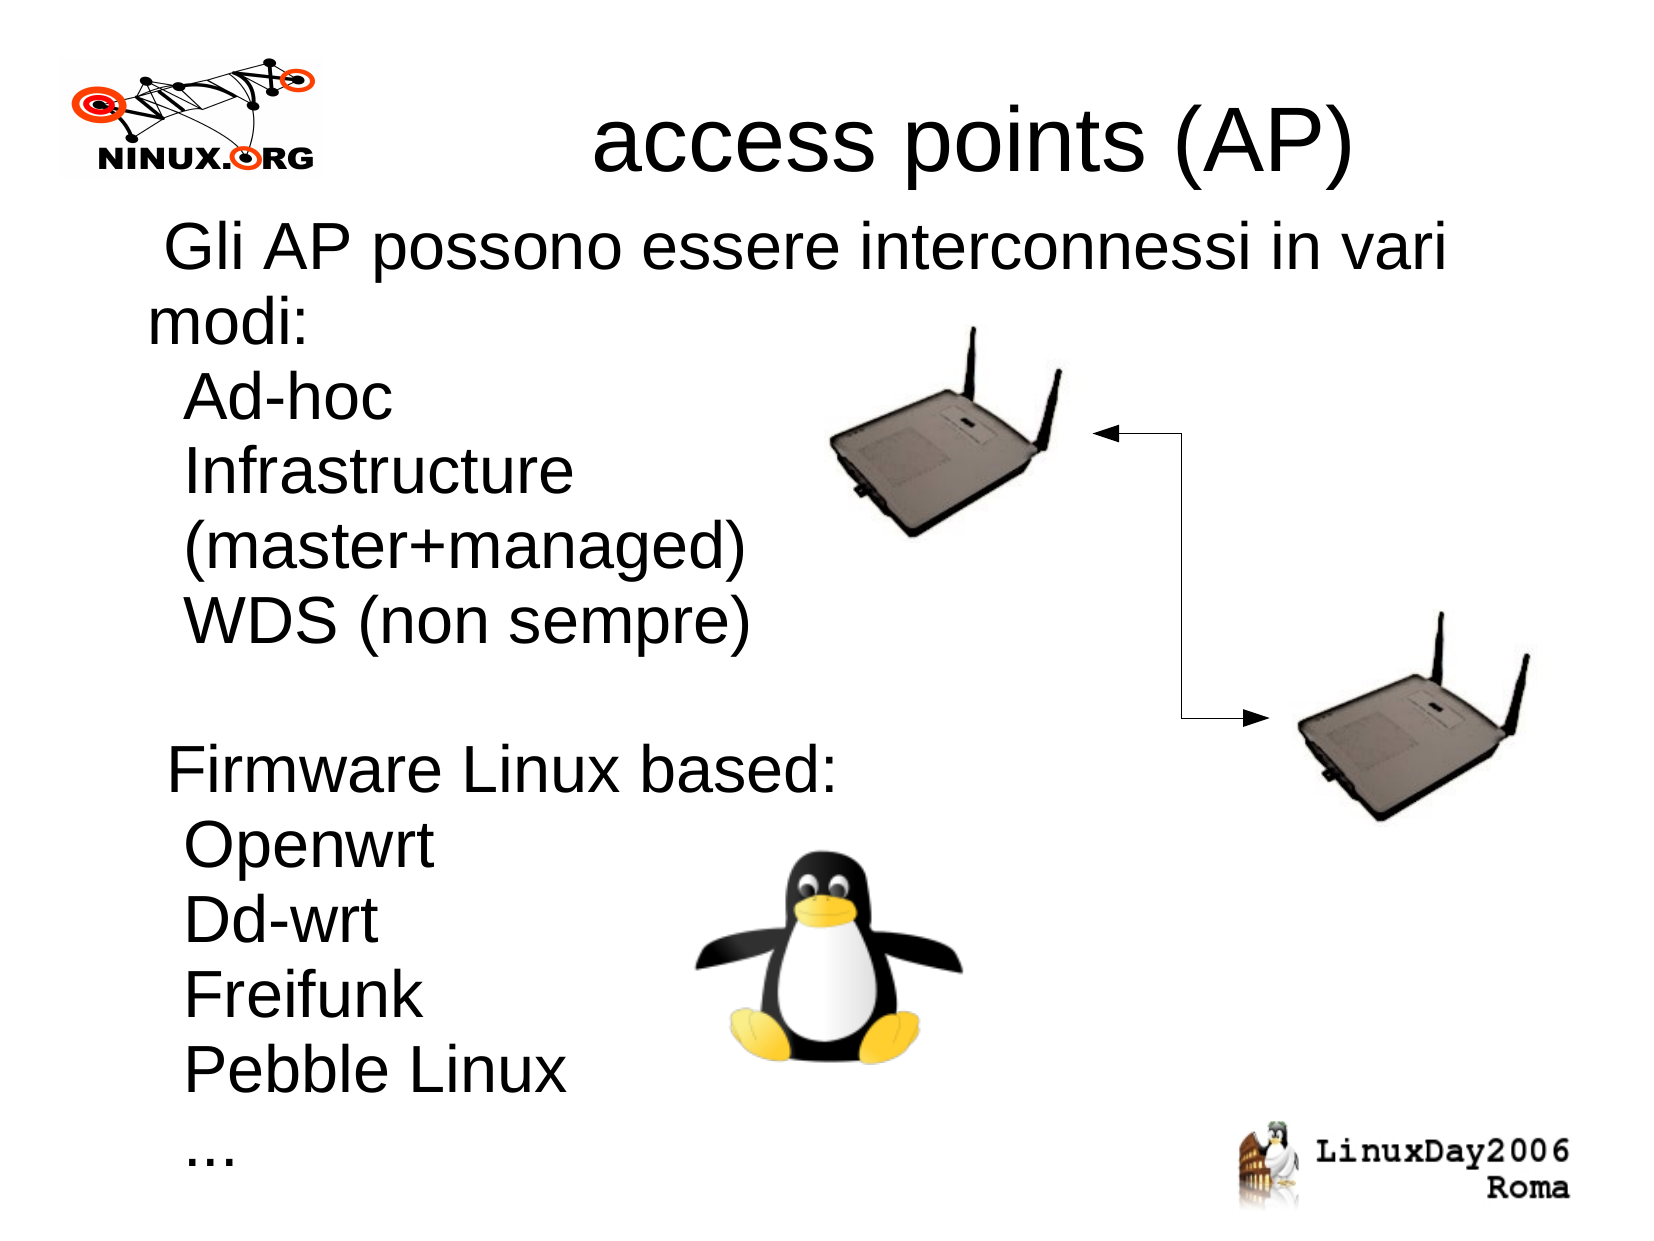

# access points (AP)
 Gli AP possono essere interconnessi in vari modi:
Ad-hoc
Infrastructure
(master+managed)
WDS (non sempre)
 Firmware Linux based:
Openwrt
Dd-wrt
Freifunk
Pebble Linux
...